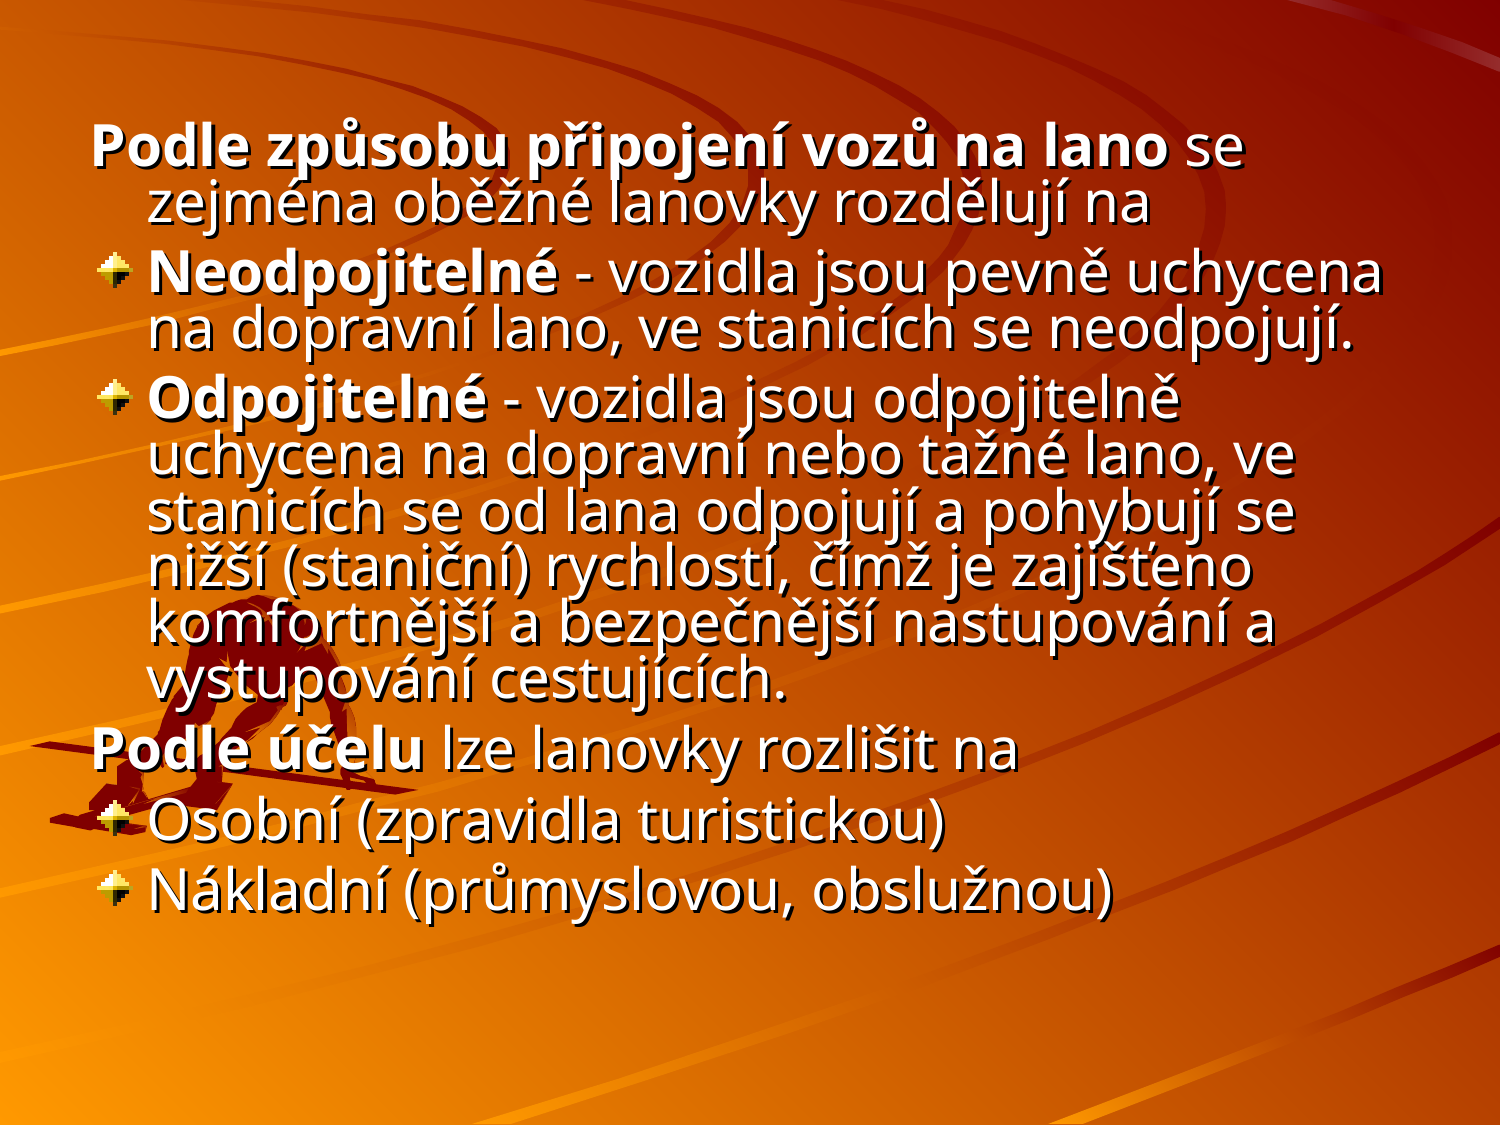

# Podle způsobu připojení vozů na lano se zejména oběžné lanovky rozdělují na
Neodpojitelné - vozidla jsou pevně uchycena na dopravní lano, ve stanicích se neodpojují.
Odpojitelné - vozidla jsou odpojitelně uchycena na dopravní nebo tažné lano, ve stanicích se od lana odpojují a pohybují se nižší (staniční) rychlostí, čímž je zajišťeno komfortnější a bezpečnější nastupování a vystupování cestujících.
Podle účelu lze lanovky rozlišit na
Osobní (zpravidla turistickou)
Nákladní (průmyslovou, obslužnou)